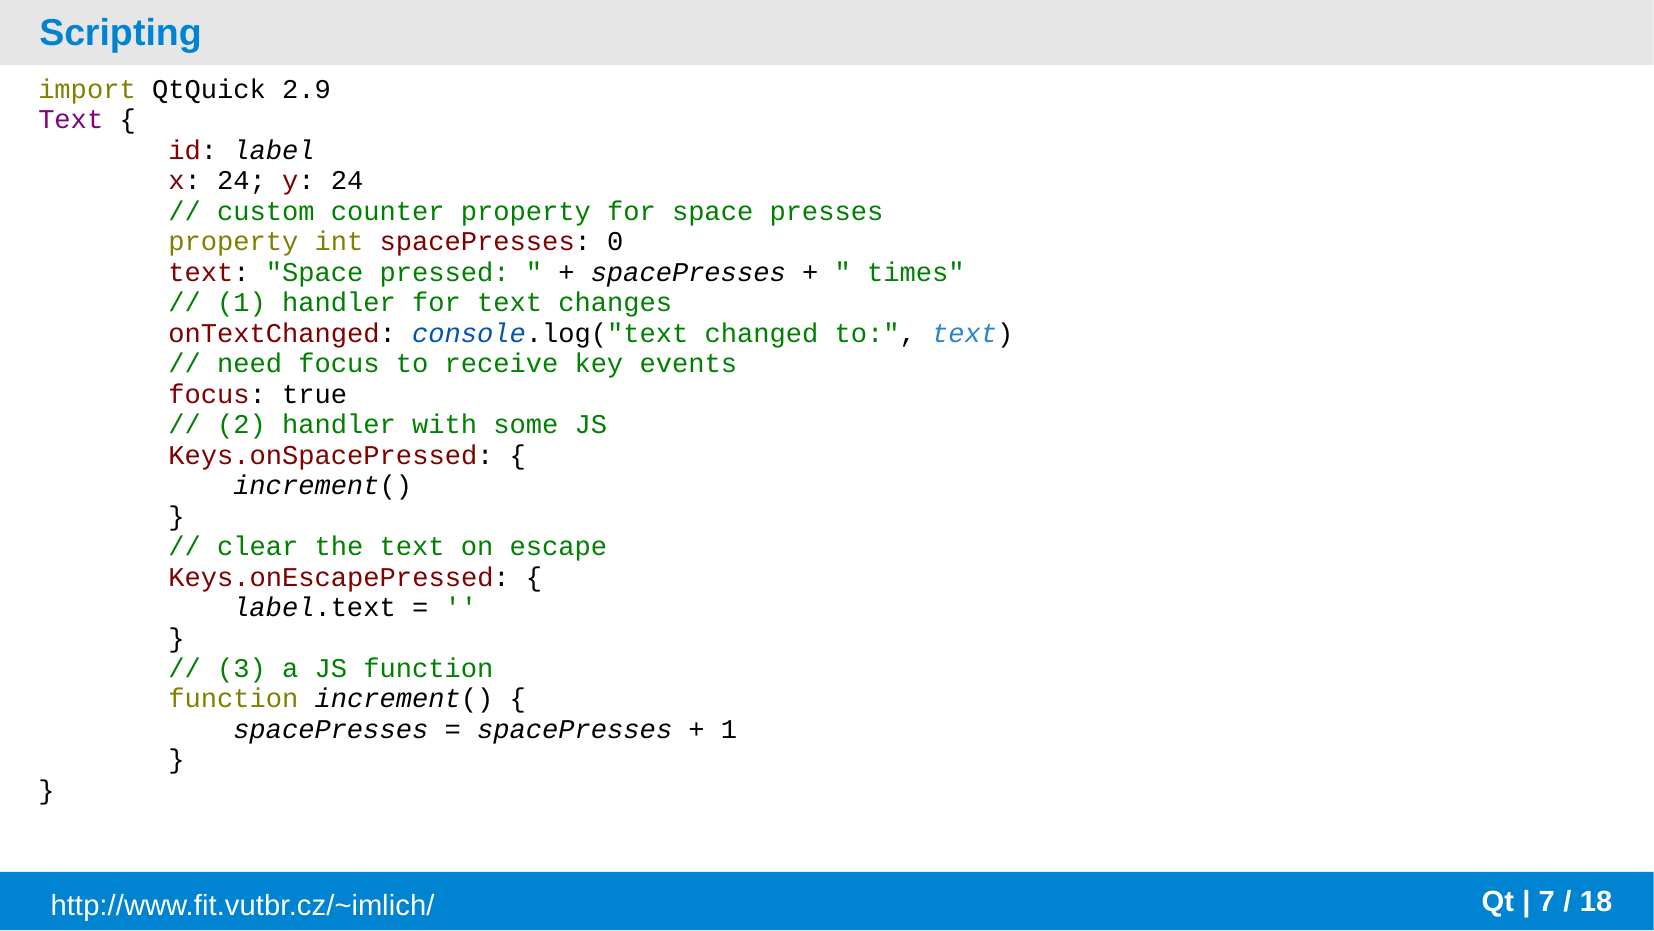

# Scripting
import QtQuick 2.9
Text {
 id: label
 x: 24; y: 24
 // custom counter property for space presses
 property int spacePresses: 0
 text: "Space pressed: " + spacePresses + " times"
 // (1) handler for text changes
 onTextChanged: console.log("text changed to:", text)
 // need focus to receive key events
 focus: true
 // (2) handler with some JS
 Keys.onSpacePressed: {
 increment()
 }
 // clear the text on escape
 Keys.onEscapePressed: {
 label.text = ''
 }
 // (3) a JS function
 function increment() {
 spacePresses = spacePresses + 1
 }
}